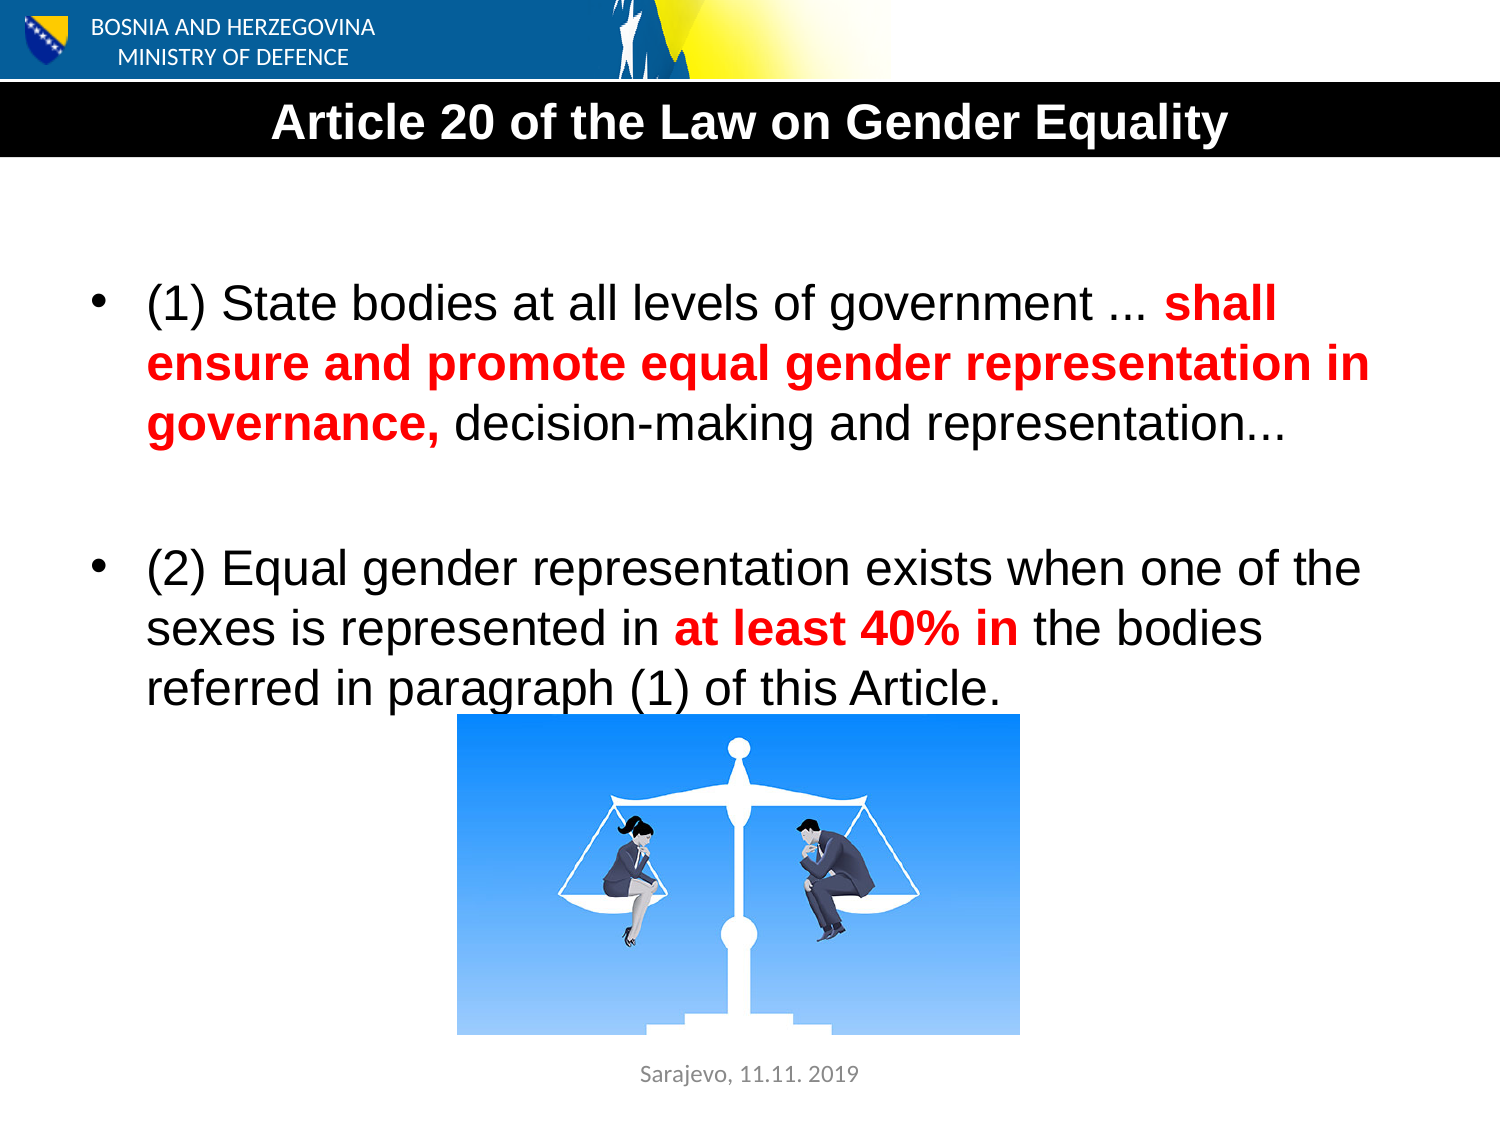

Article 20 of the Law on Gender Equality
# (1) State bodies at all levels of government ... shall ensure and promote equal gender representation in governance, decision-making and representation...
(2) Equal gender representation exists when one of the sexes is represented in at least 40% in the bodies referred in paragraph (1) of this Article.
Sarajevo, 11.11. 2019